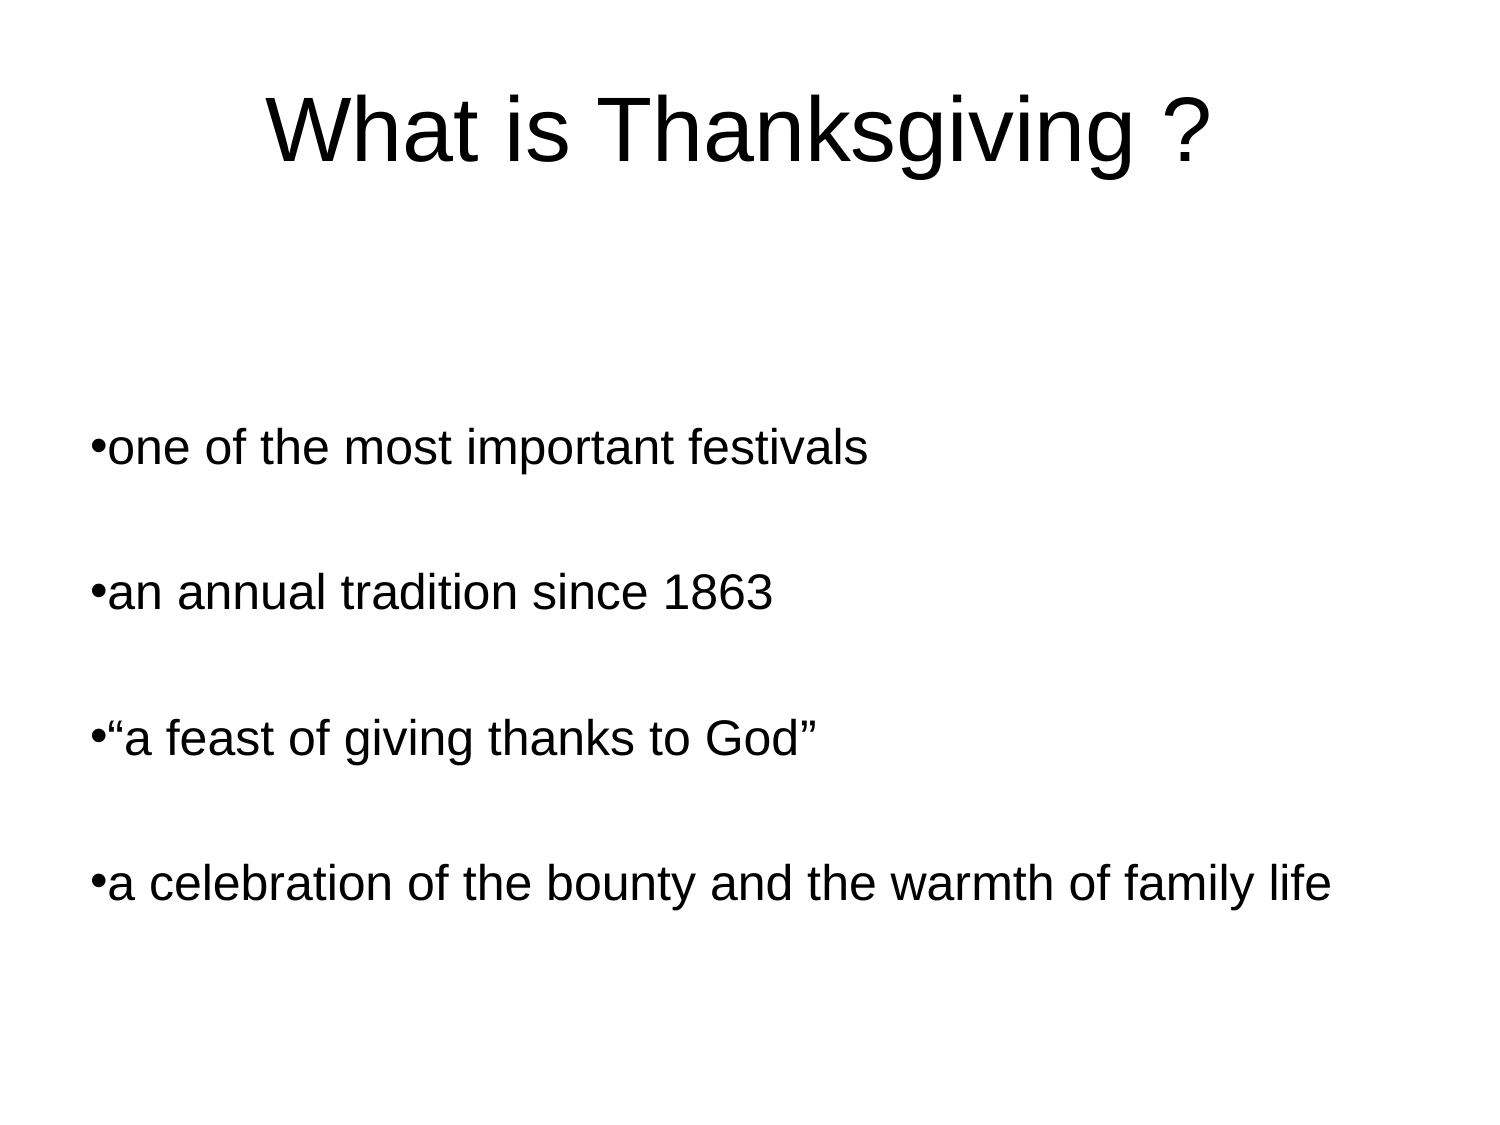

# What is Thanksgiving ?
one of the most important festivals
an annual tradition since 1863
“a feast of giving thanks to God”
a celebration of the bounty and the warmth of family life